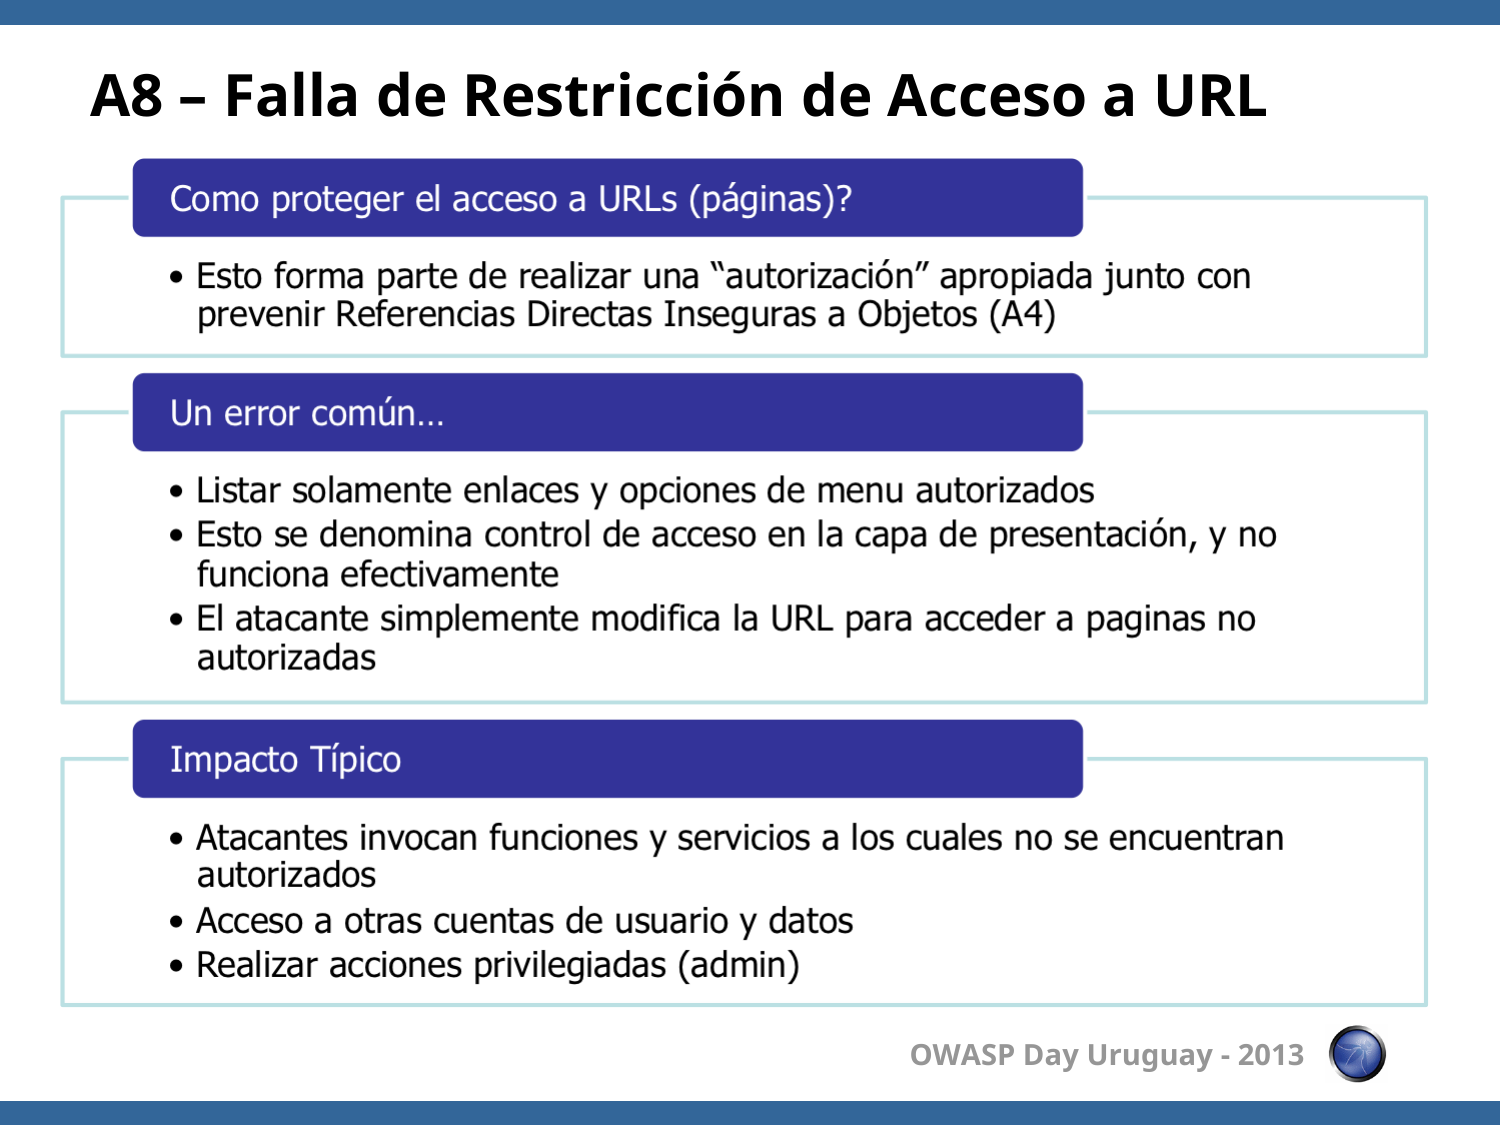

# A8 – Falla de Restricción de Acceso a URL